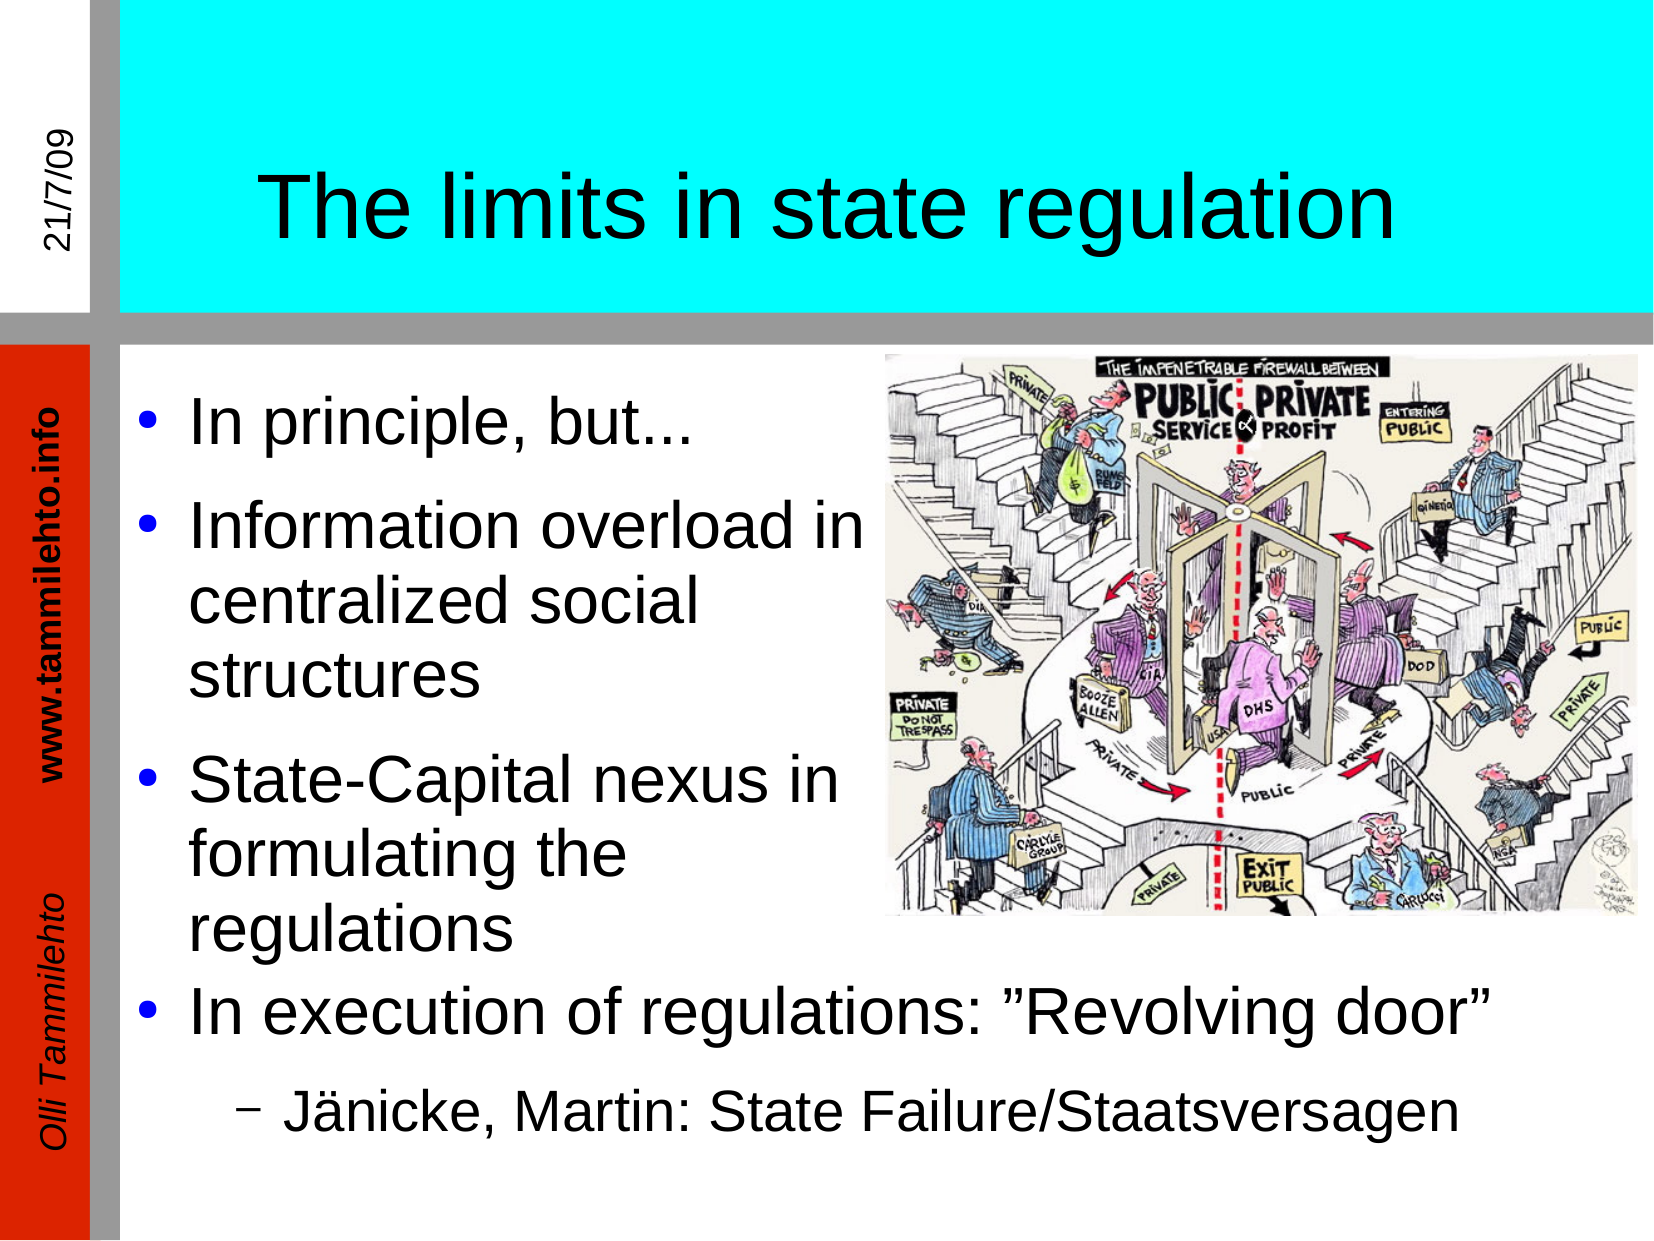

# The limits in state regulation
In principle, but...
Information overload in centralized social structures
State-Capital nexus in formulating the regulations
In execution of regulations: ”Revolving door”
Jänicke, Martin: State Failure/Staatsversagen